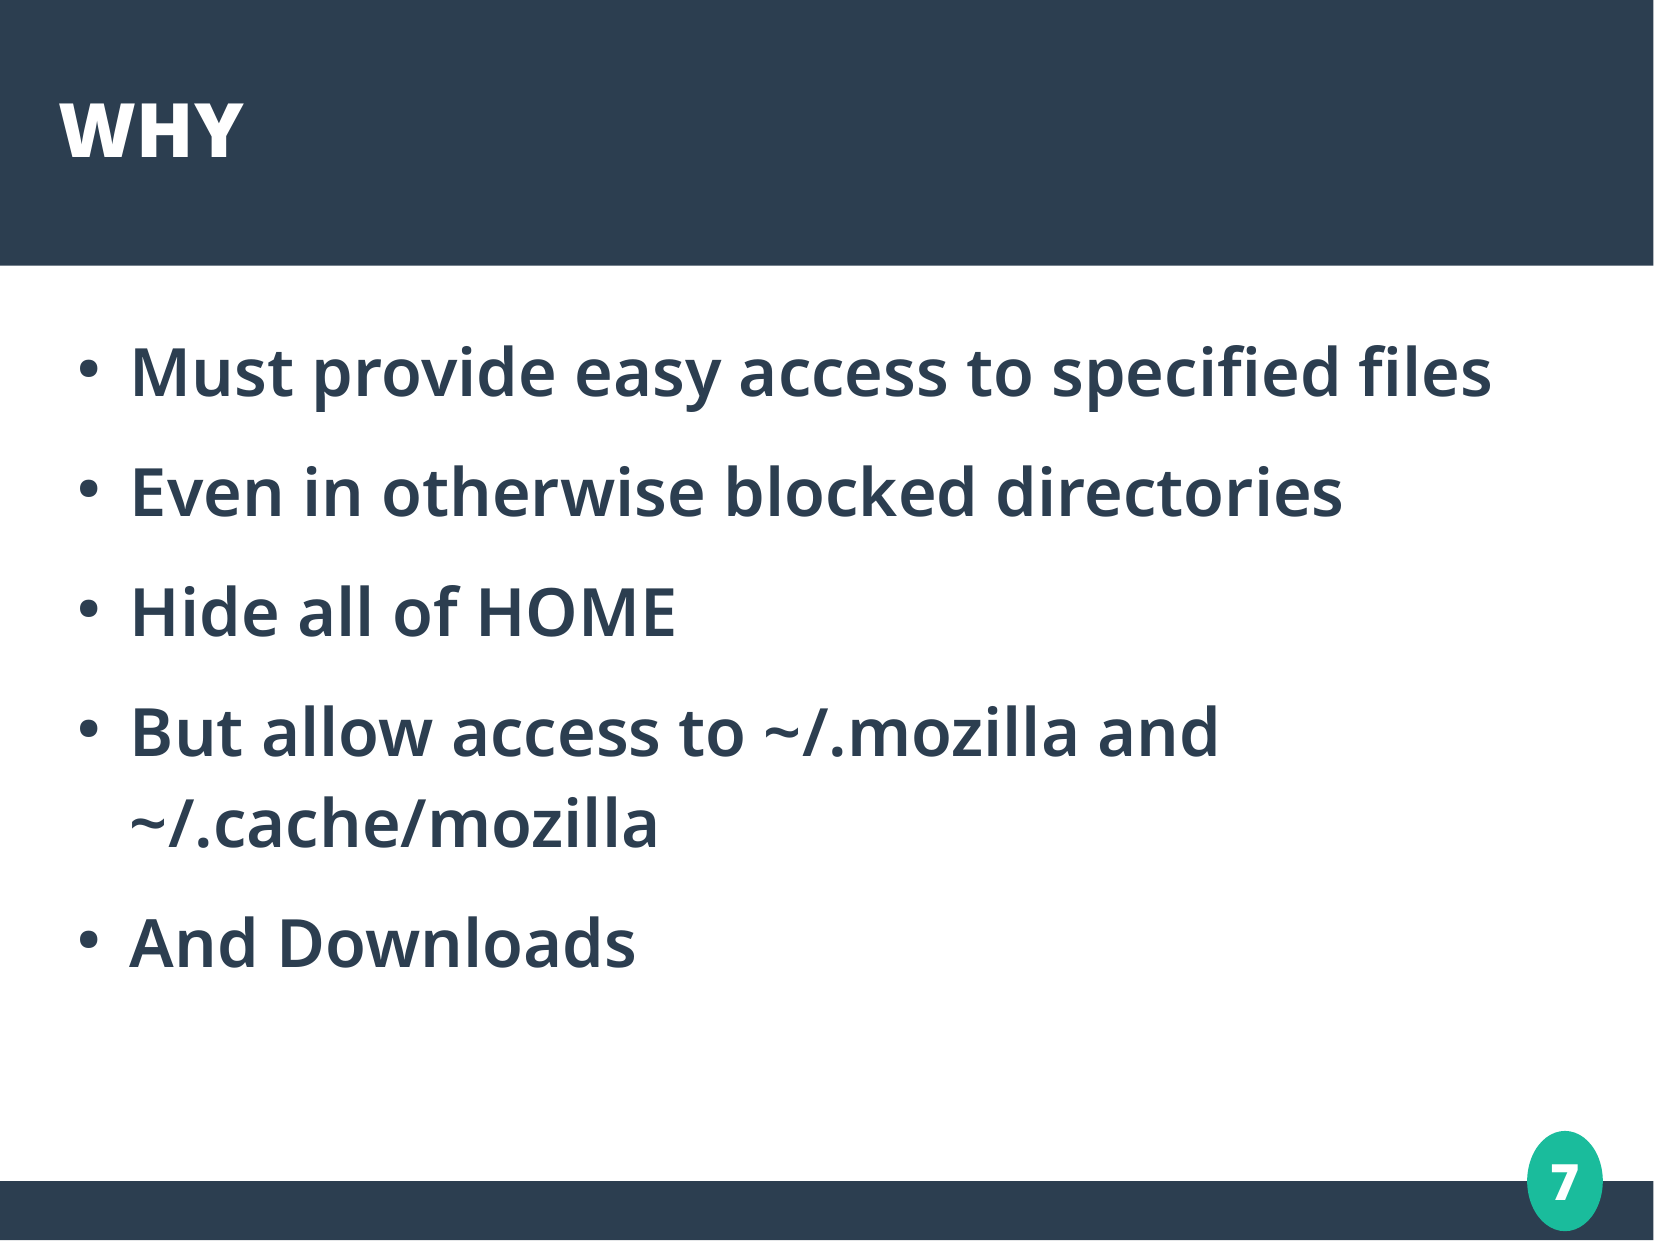

# WHY
Must provide easy access to specified files
Even in otherwise blocked directories
Hide all of HOME
But allow access to ~/.mozilla and ~/.cache/mozilla
And Downloads